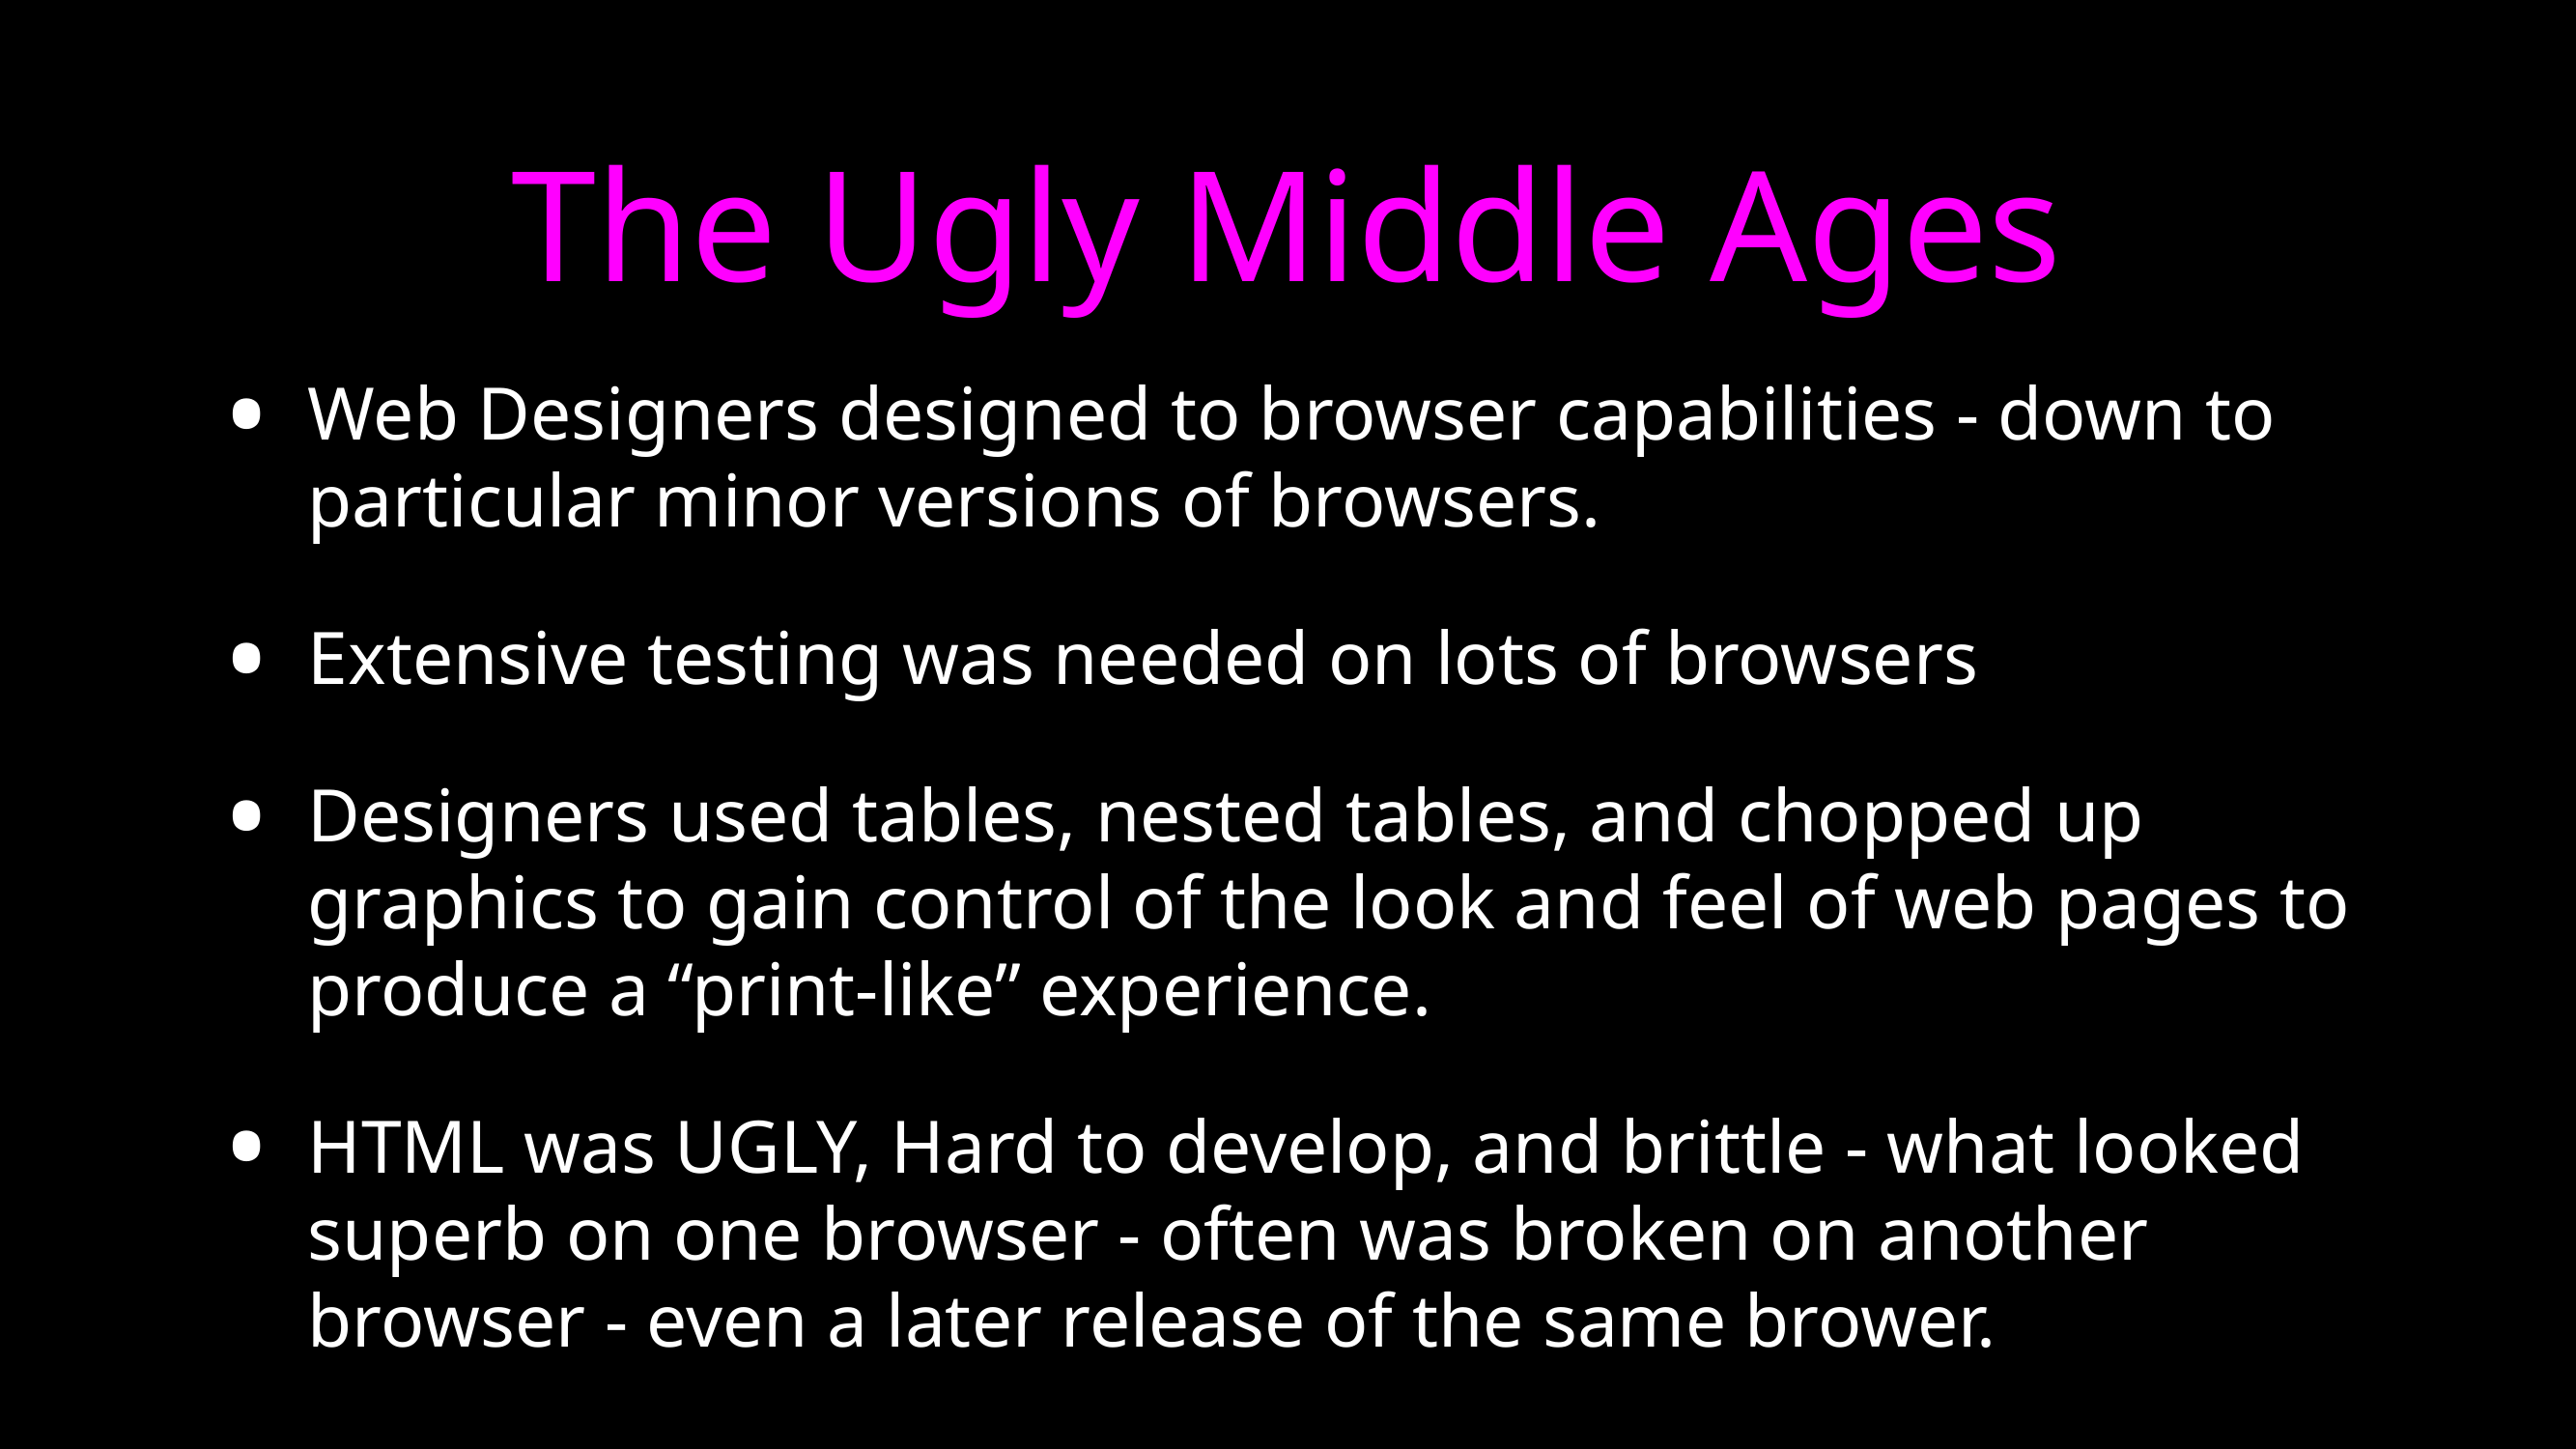

# The Ugly Middle Ages
Web Designers designed to browser capabilities - down to particular minor versions of browsers.
Extensive testing was needed on lots of browsers
Designers used tables, nested tables, and chopped up graphics to gain control of the look and feel of web pages to produce a “print-like” experience.
HTML was UGLY, Hard to develop, and brittle - what looked superb on one browser - often was broken on another browser - even a later release of the same brower.